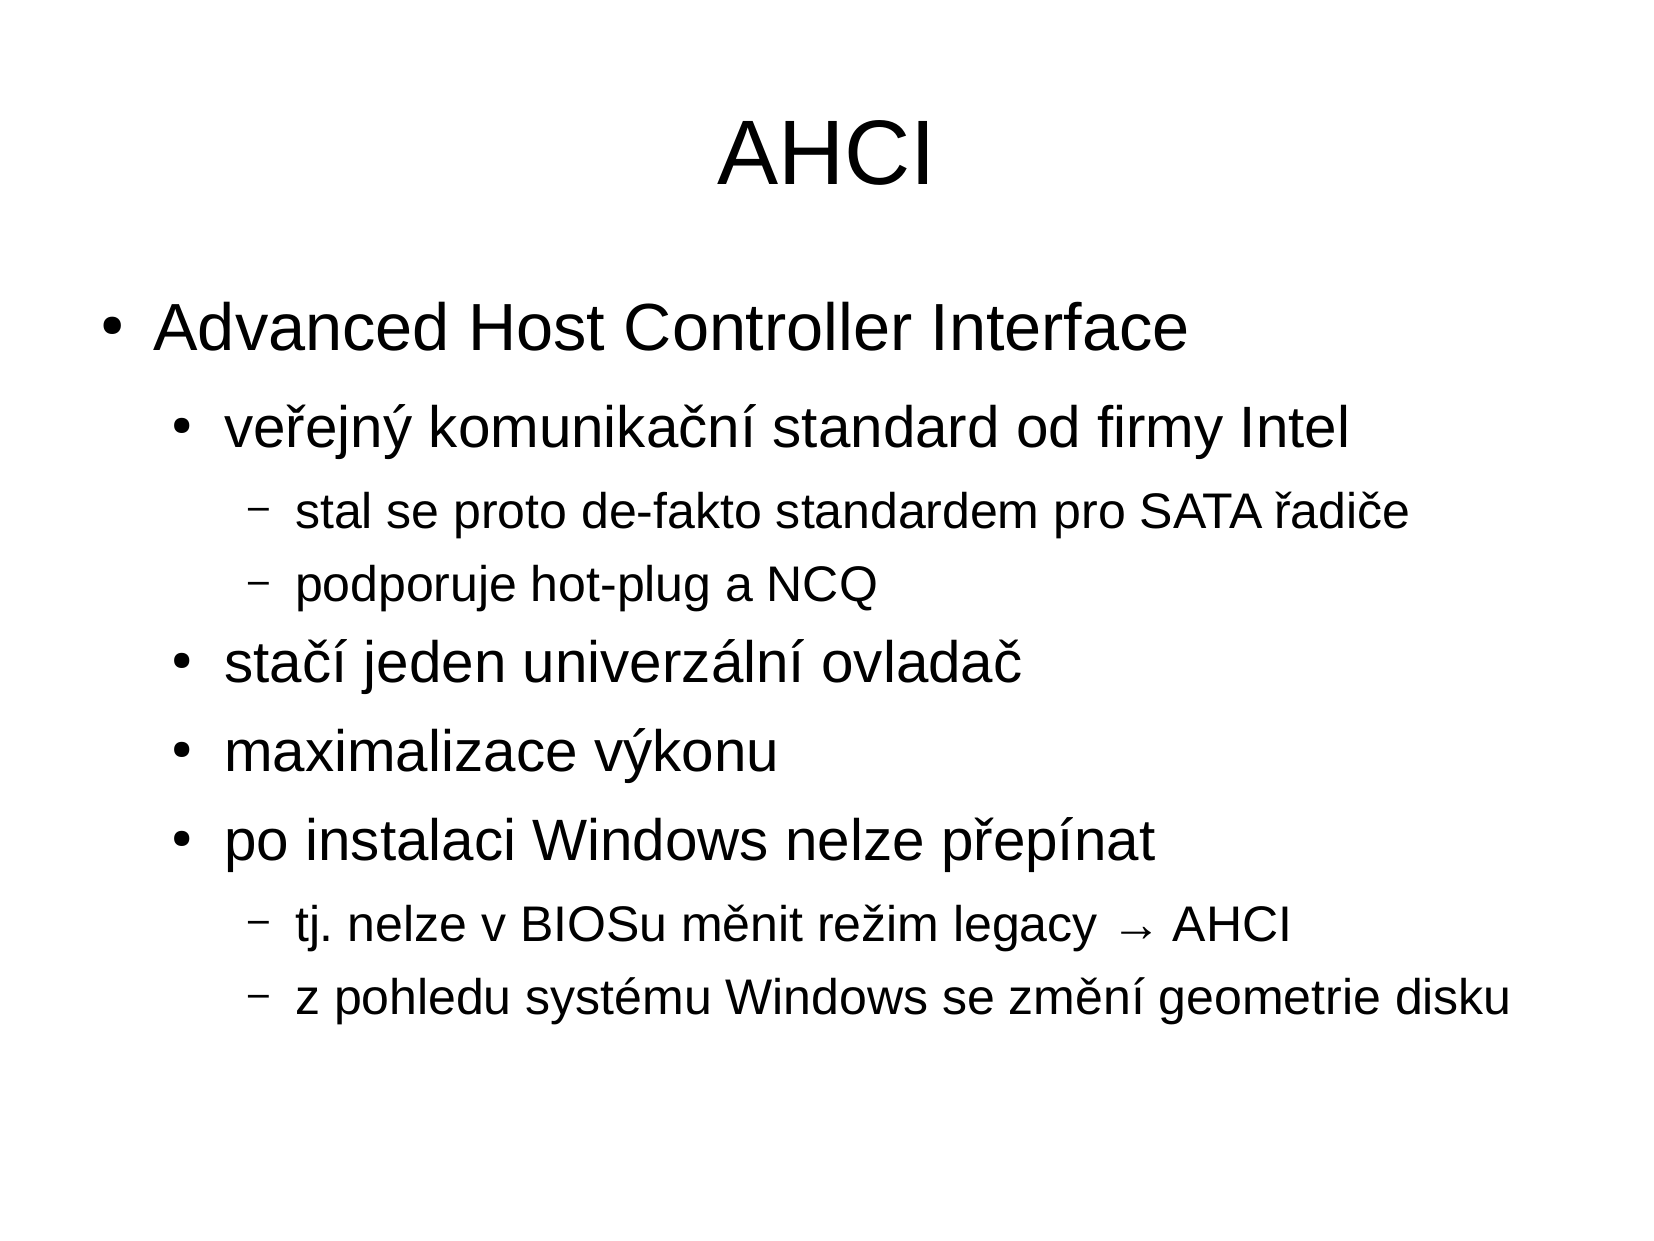

# AHCI
Advanced Host Controller Interface
veřejný komunikační standard od firmy Intel
stal se proto de-fakto standardem pro SATA řadiče
podporuje hot-plug a NCQ
stačí jeden univerzální ovladač
maximalizace výkonu
po instalaci Windows nelze přepínat
tj. nelze v BIOSu měnit režim legacy → AHCI
z pohledu systému Windows se změní geometrie disku